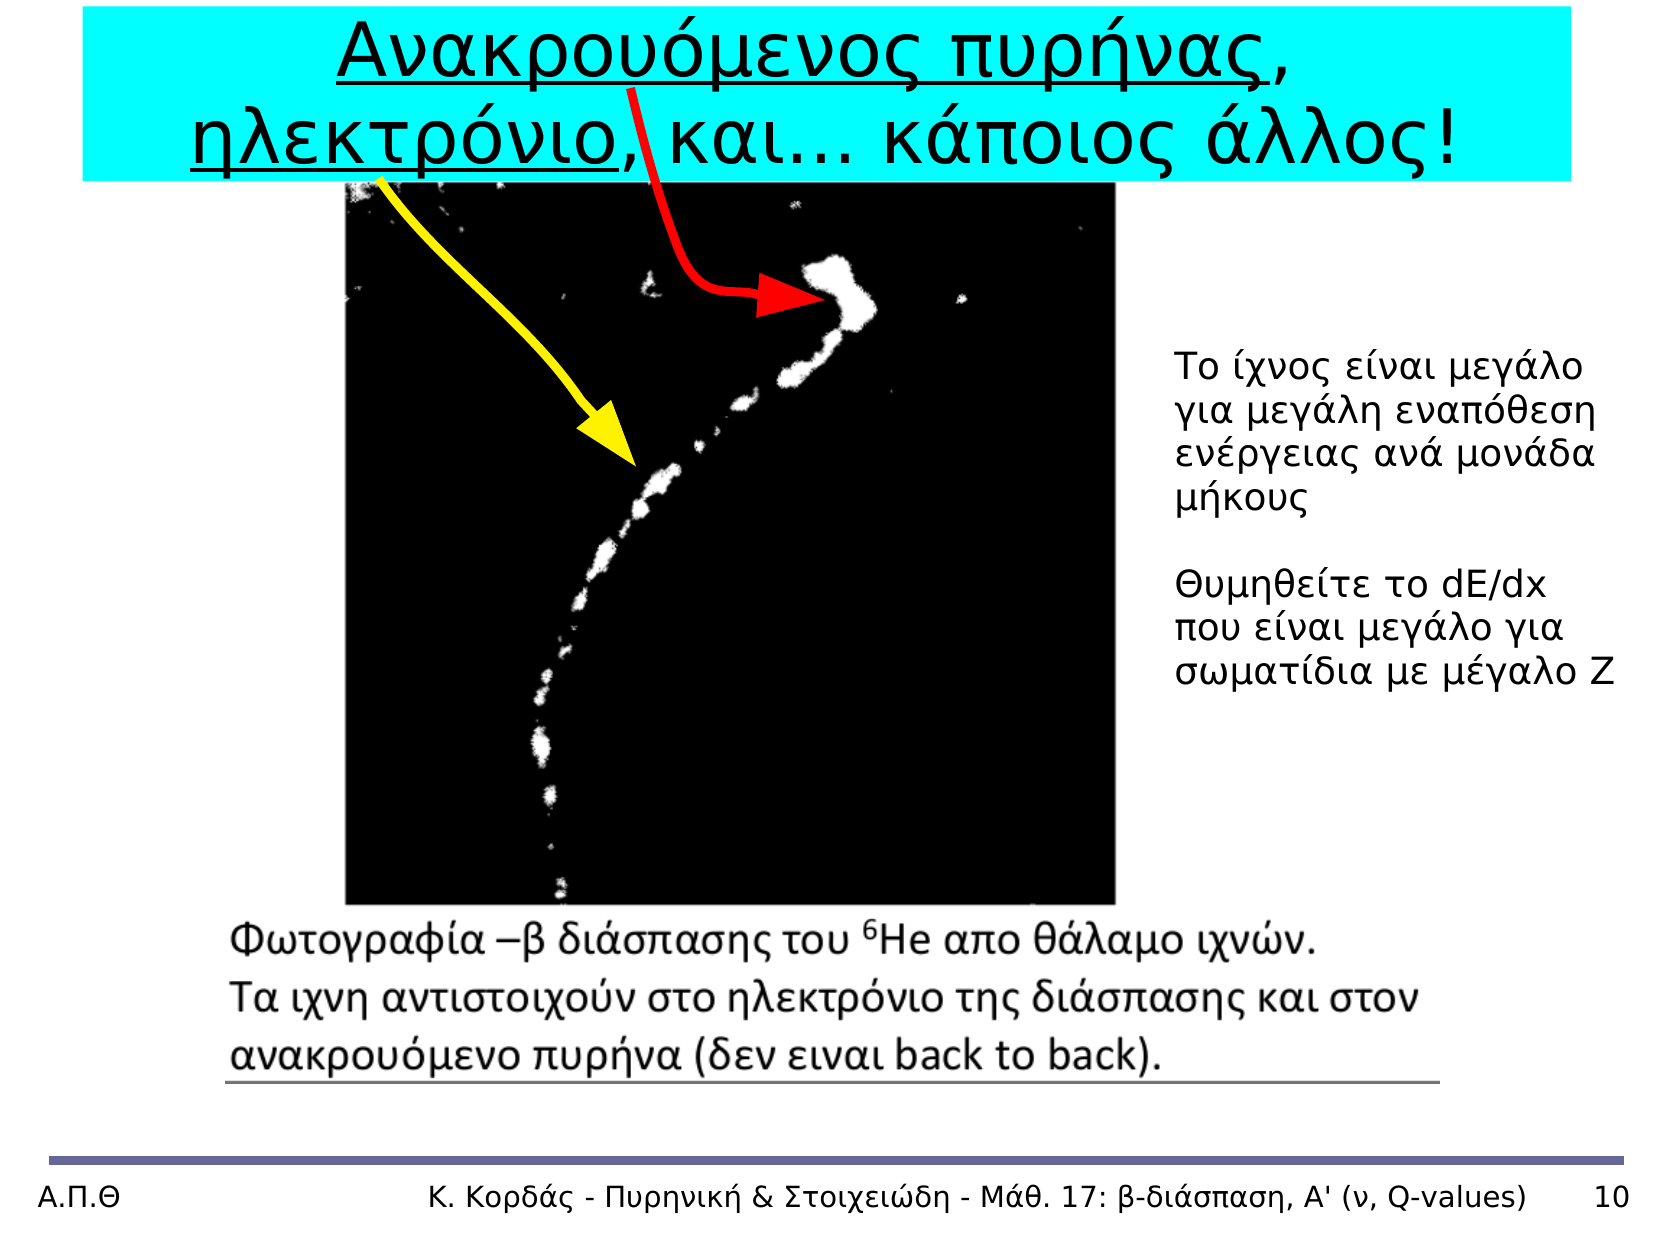

# Ανακρουόμενος πυρήνας, ηλεκτρόνιο, και... κάποιος άλλος!
Το ίχνος είναι μεγάλο
για μεγάλη εναπόθεση
ενέργειας ανά μονάδα
μήκους
Θυμηθείτε το dE/dx
που είναι μεγάλο για
σωματίδια με μέγαλο Ζ
Α.Π.Θ
Κ. Κορδάς - Πυρηνική & Στοιχειώδη - Μάθ. 17: β-διάσπαση, A' (ν, Q-values)
10